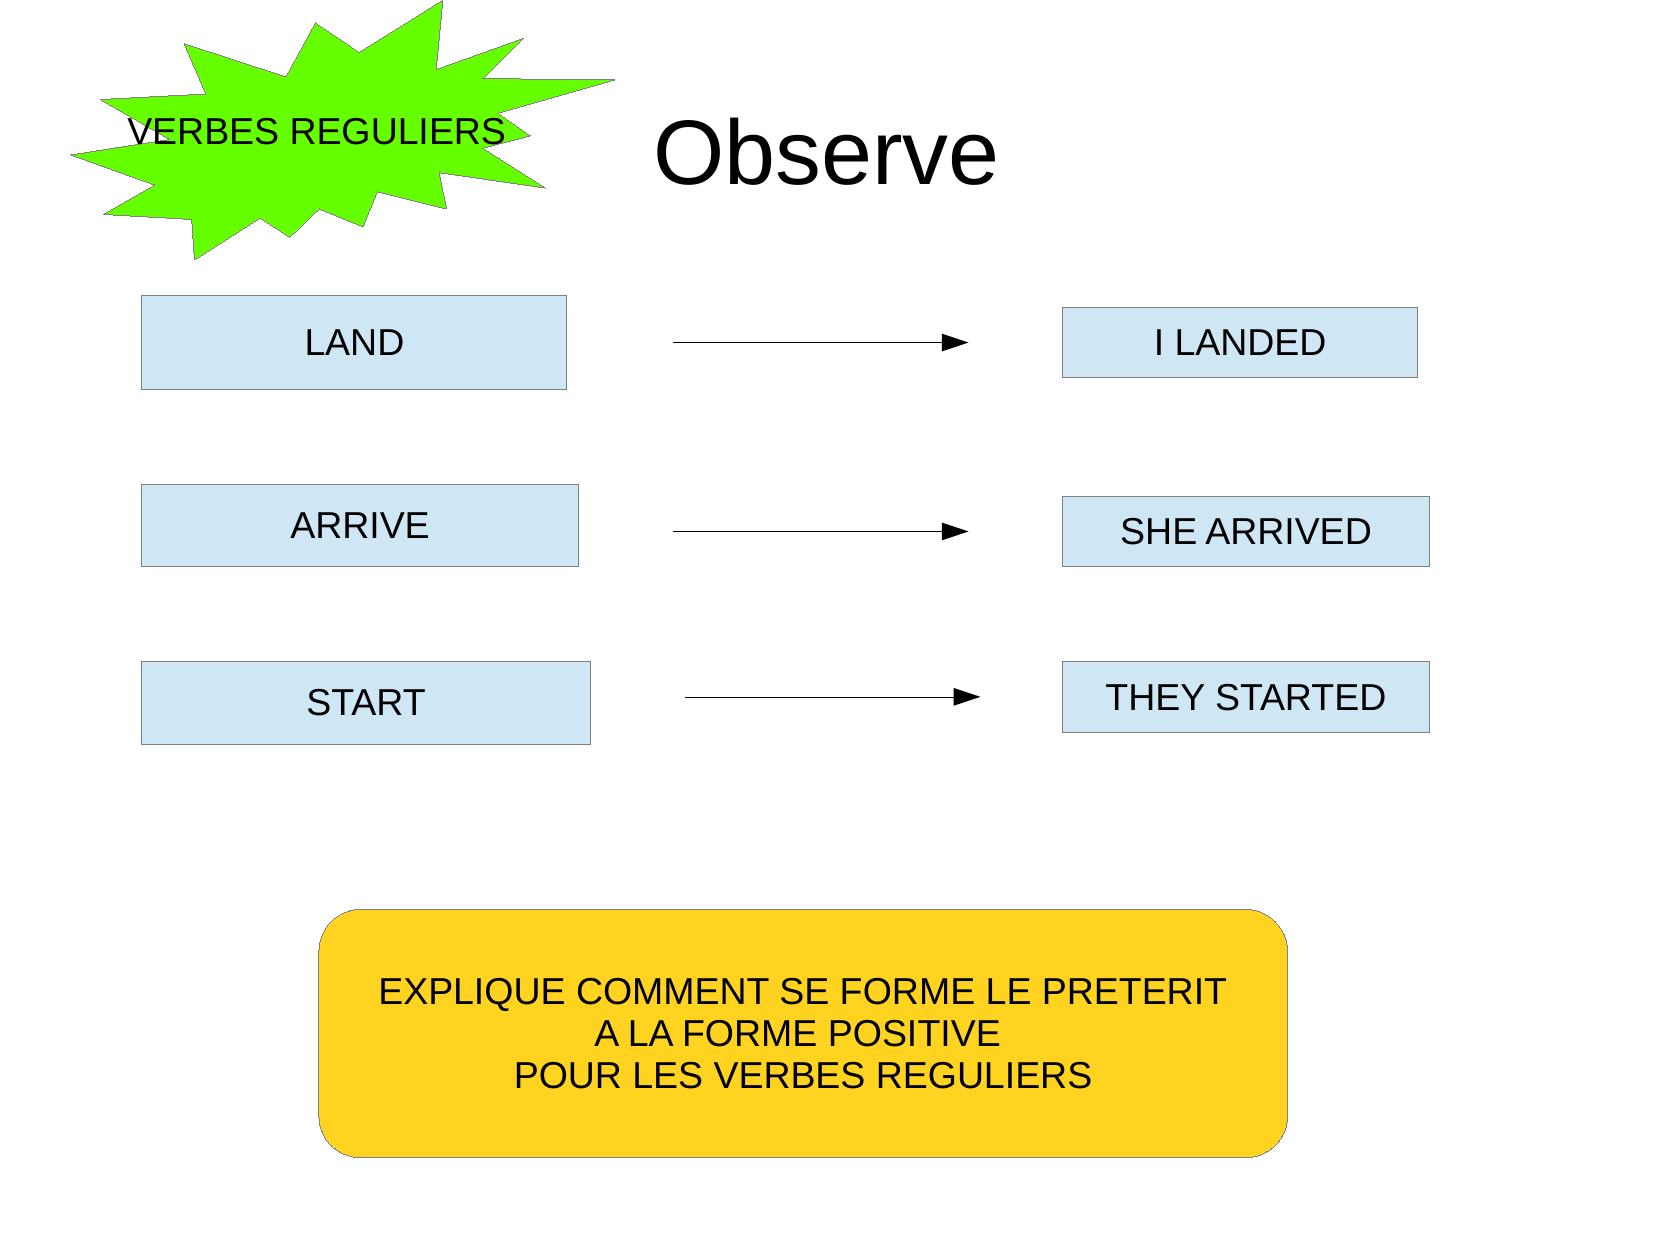

VERBES REGULIERS
# Observe
LAND
I LANDED
ARRIVE
SHE ARRIVED
START
THEY STARTED
EXPLIQUE COMMENT SE FORME LE PRETERIT
A LA FORME POSITIVE
POUR LES VERBES REGULIERS